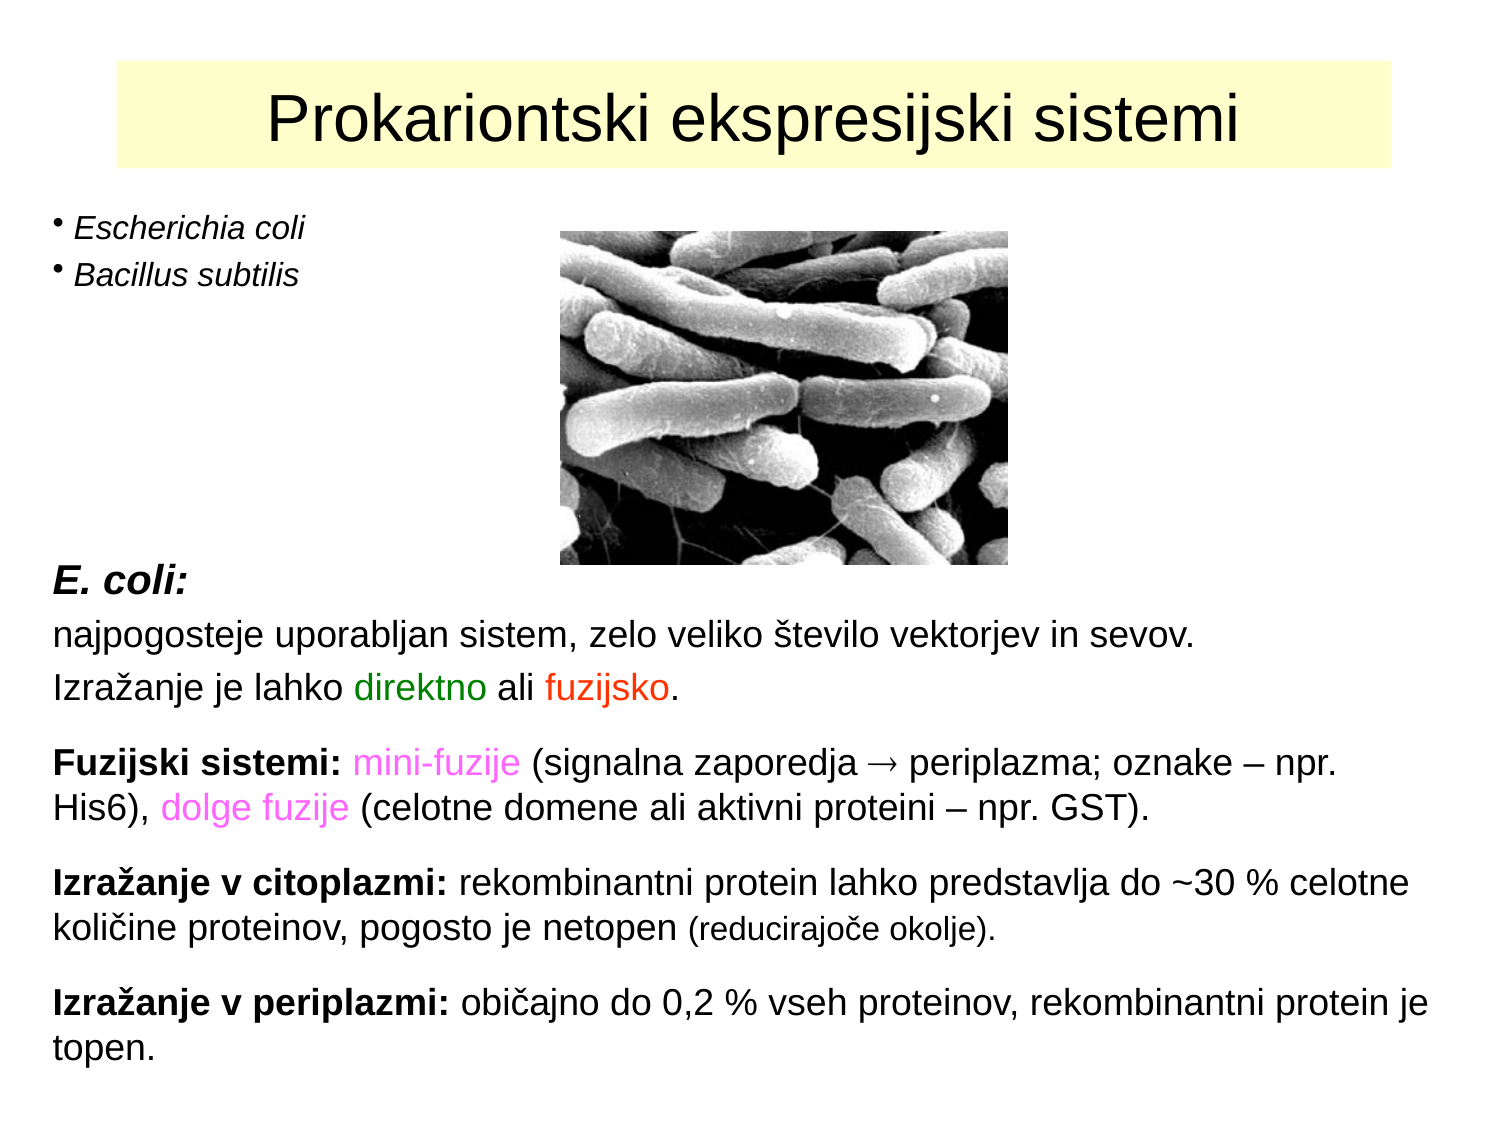

# Prokariontski ekspresijski sistemi
 Escherichia coli
 Bacillus subtilis
E. coli:
najpogosteje uporabljan sistem, zelo veliko število vektorjev in sevov.
Izražanje je lahko direktno ali fuzijsko.
Fuzijski sistemi: mini-fuzije (signalna zaporedja  periplazma; oznake – npr. His6), dolge fuzije (celotne domene ali aktivni proteini – npr. GST).
Izražanje v citoplazmi: rekombinantni protein lahko predstavlja do ~30 % celotne količine proteinov, pogosto je netopen (reducirajoče okolje).
Izražanje v periplazmi: običajno do 0,2 % vseh proteinov, rekombinantni protein je topen.